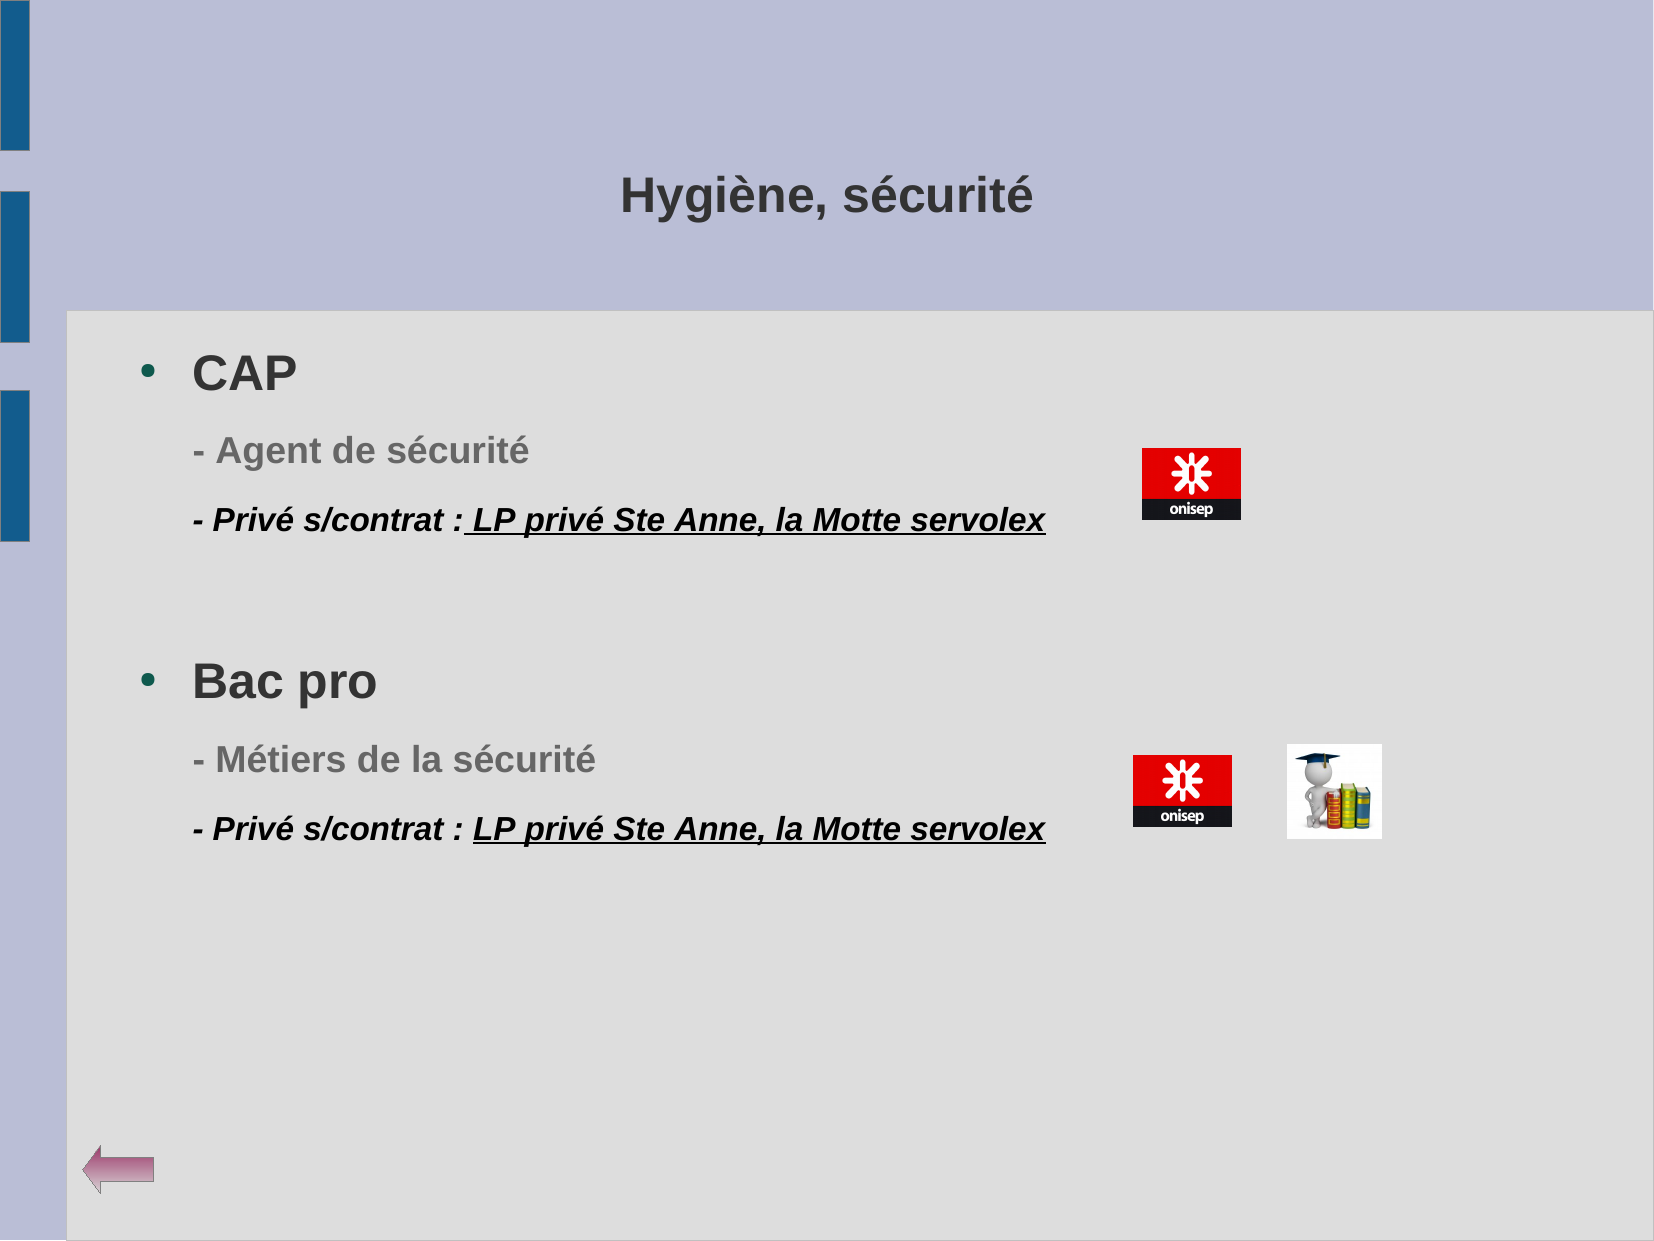

# Hygiène, sécurité
CAP
- Agent de sécurité
- Privé s/contrat : LP privé Ste Anne, la Motte servolex
Bac pro
- Métiers de la sécurité
- Privé s/contrat : LP privé Ste Anne, la Motte servolex